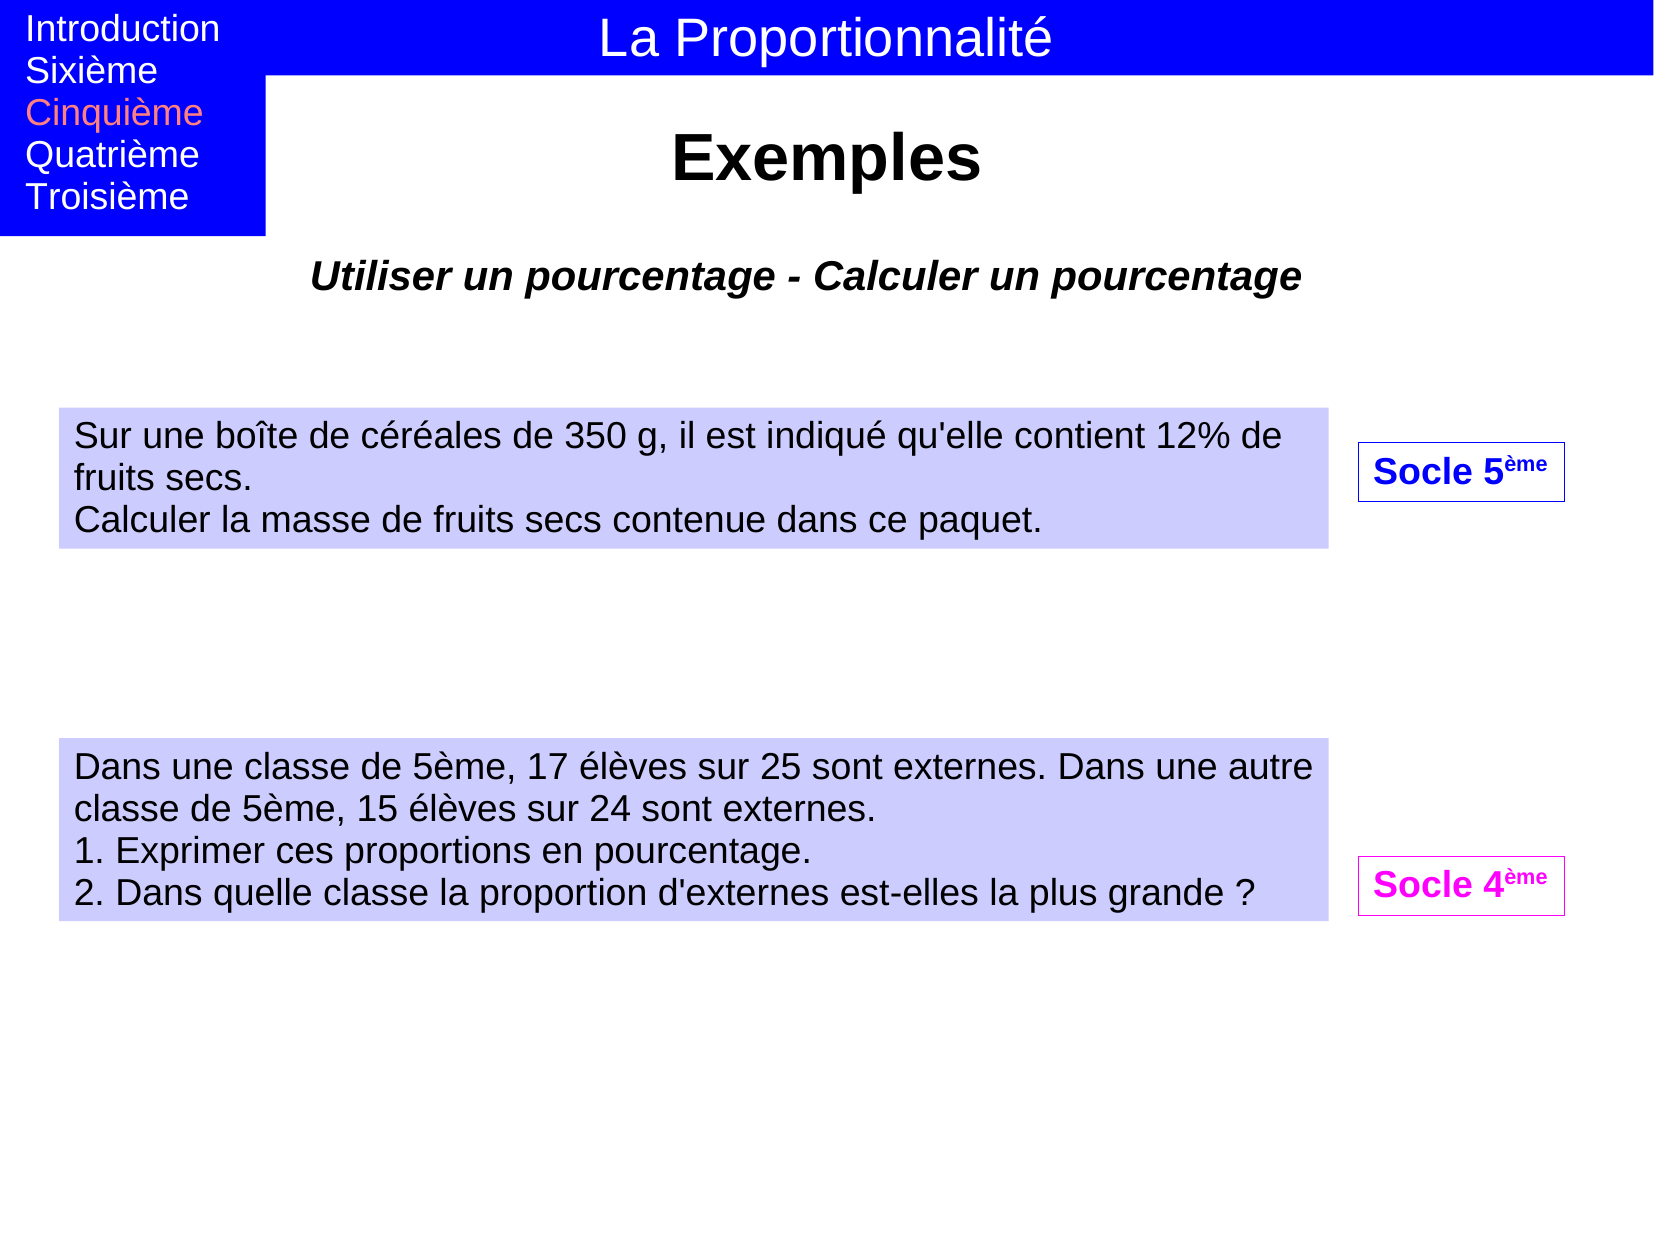

Introduction
 Sixième
 Cinquième
 Quatrième
 Troisième
La Proportionnalité
Exemples
Utiliser un pourcentage - Calculer un pourcentage
Sur une boîte de céréales de 350 g, il est indiqué qu'elle contient 12% de fruits secs.
Calculer la masse de fruits secs contenue dans ce paquet.
Socle 5ème
Dans une classe de 5ème, 17 élèves sur 25 sont externes. Dans une autre classe de 5ème, 15 élèves sur 24 sont externes.
1. Exprimer ces proportions en pourcentage.
2. Dans quelle classe la proportion d'externes est-elles la plus grande ?
Socle 4ème